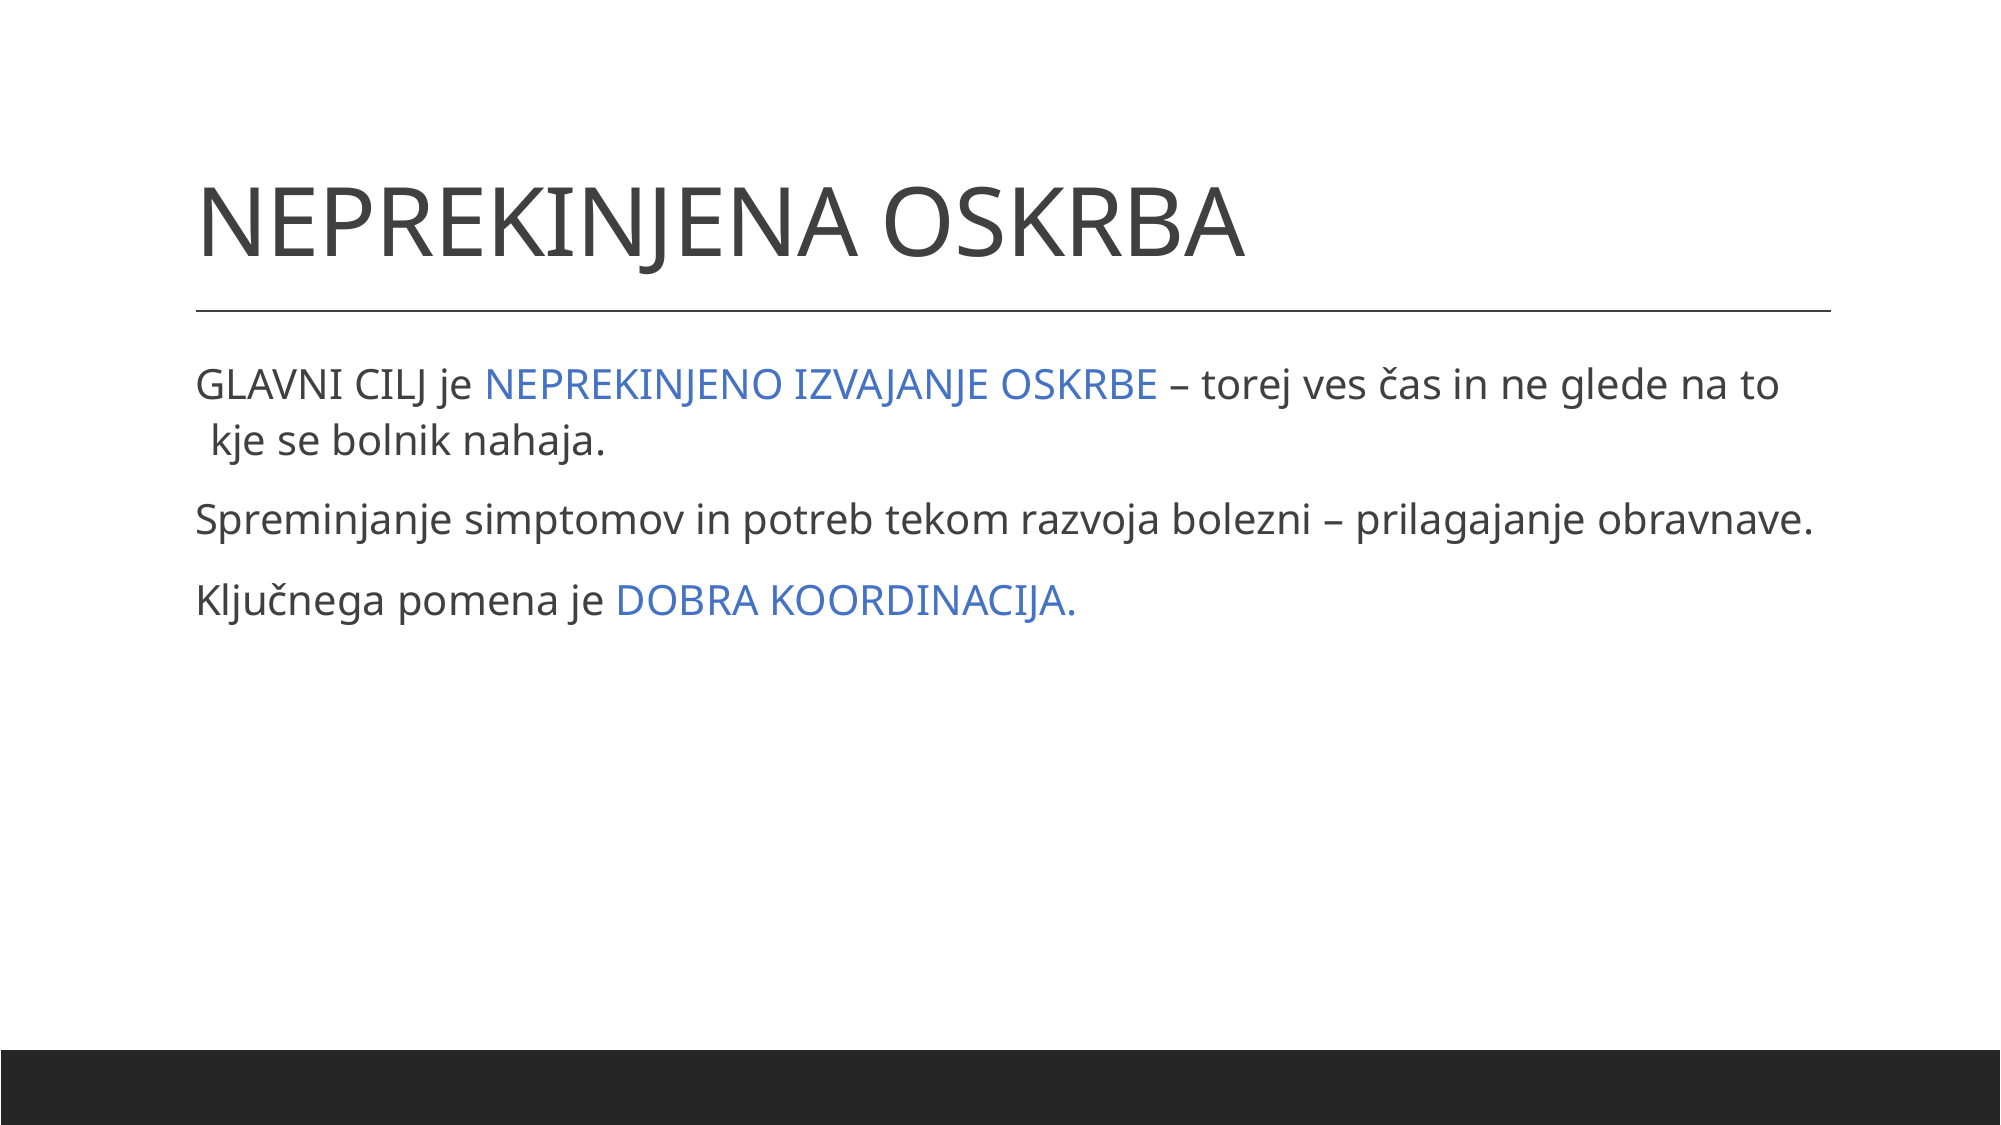

# NEPREKINJENA OSKRBA
GLAVNI CILJ je NEPREKINJENO IZVAJANJE OSKRBE – torej ves čas in ne glede na to kje se bolnik nahaja.
Spreminjanje simptomov in potreb tekom razvoja bolezni – prilagajanje obravnave.
Ključnega pomena je DOBRA KOORDINACIJA.